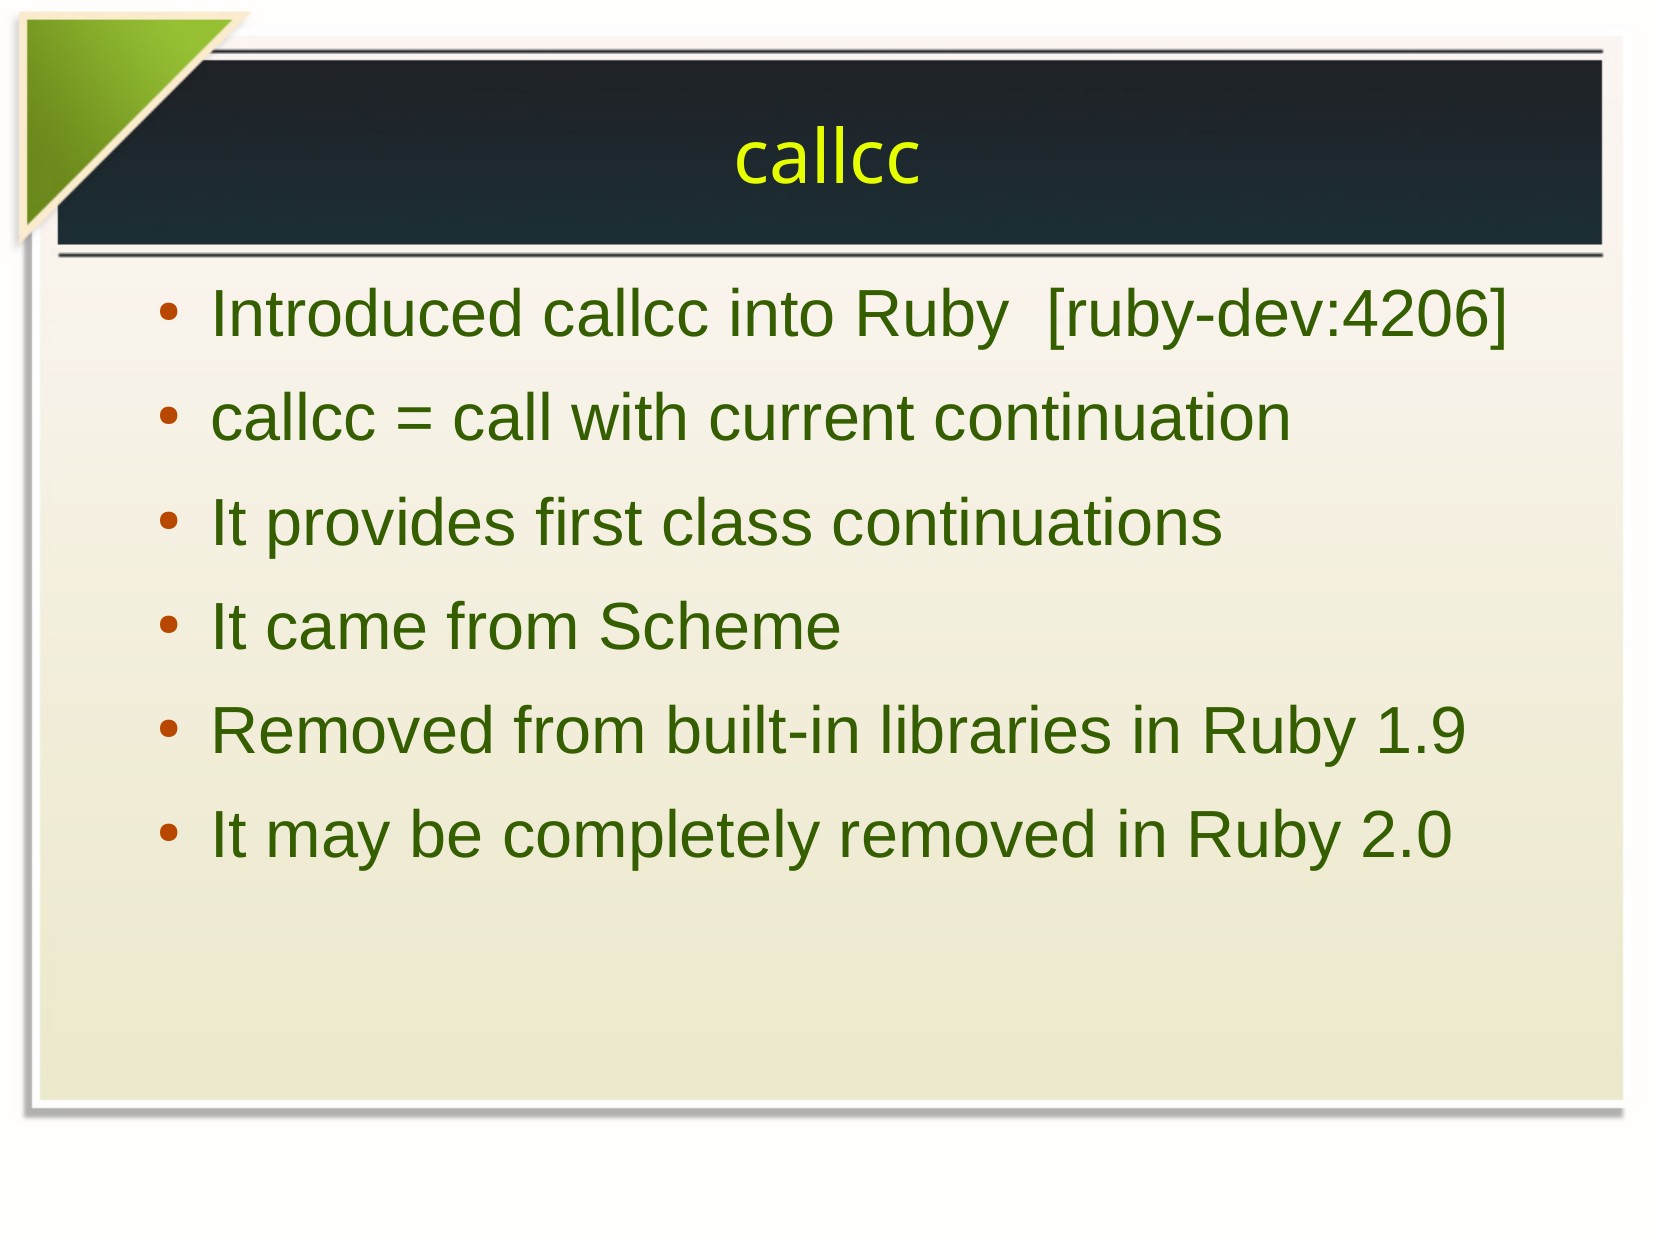

# callcc
Introduced callcc into Ruby [ruby-dev:4206]
callcc = call with current continuation
It provides first class continuations
It came from Scheme
Removed from built-in libraries in Ruby 1.9
It may be completely removed in Ruby 2.0